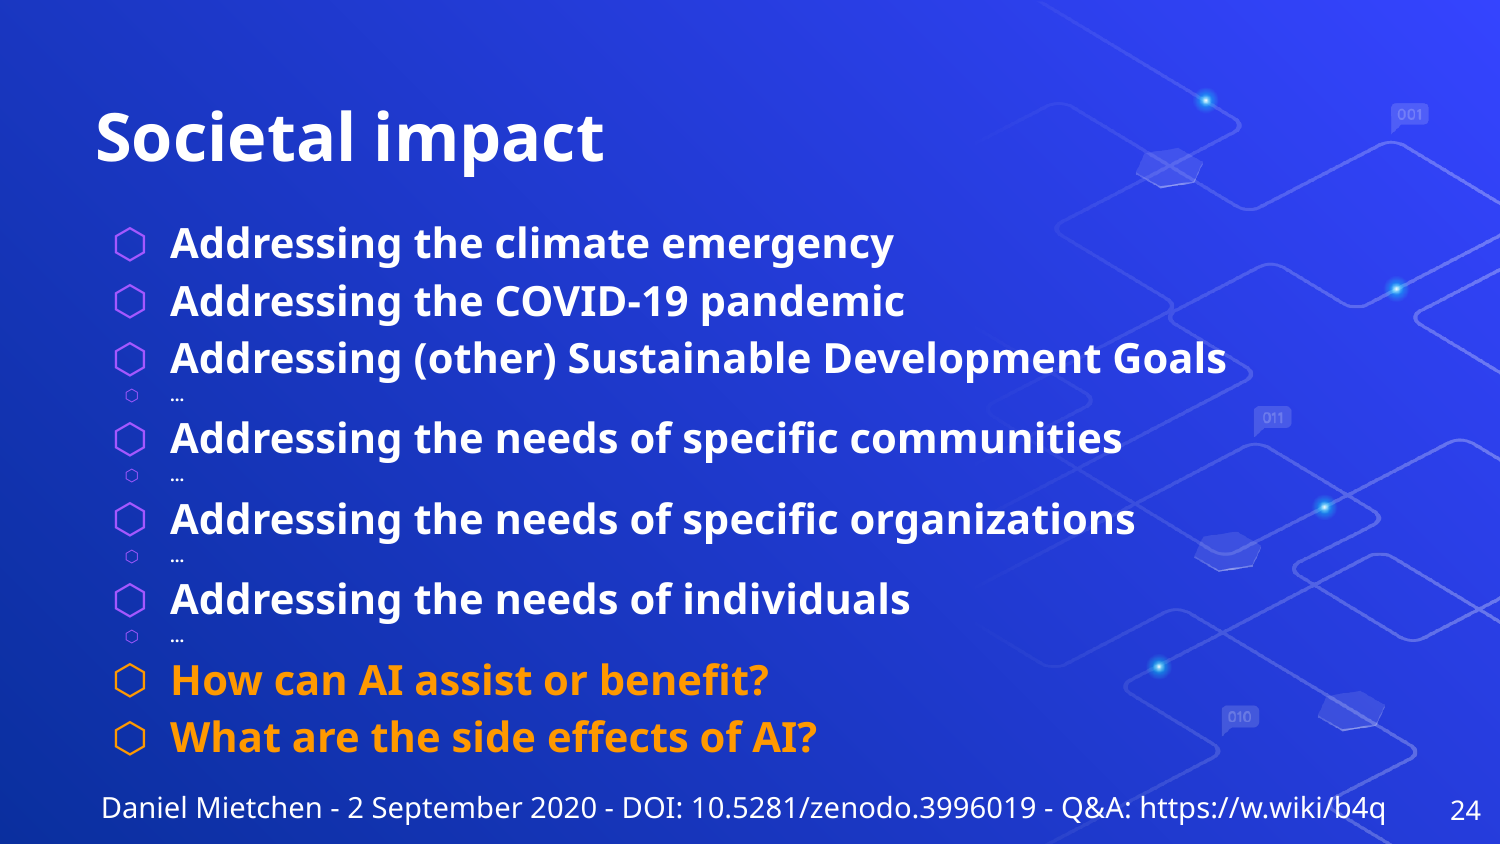

Societal impact
# Addressing the climate emergency
Addressing the COVID-19 pandemic
Addressing (other) Sustainable Development Goals
…
Addressing the needs of specific communities
…
Addressing the needs of specific organizations
…
Addressing the needs of individuals
…
How can AI assist or benefit?
What are the side effects of AI?
Daniel Mietchen - 2 September 2020 - DOI: 10.5281/zenodo.3996019 - Q&A: https://w.wiki/b4q